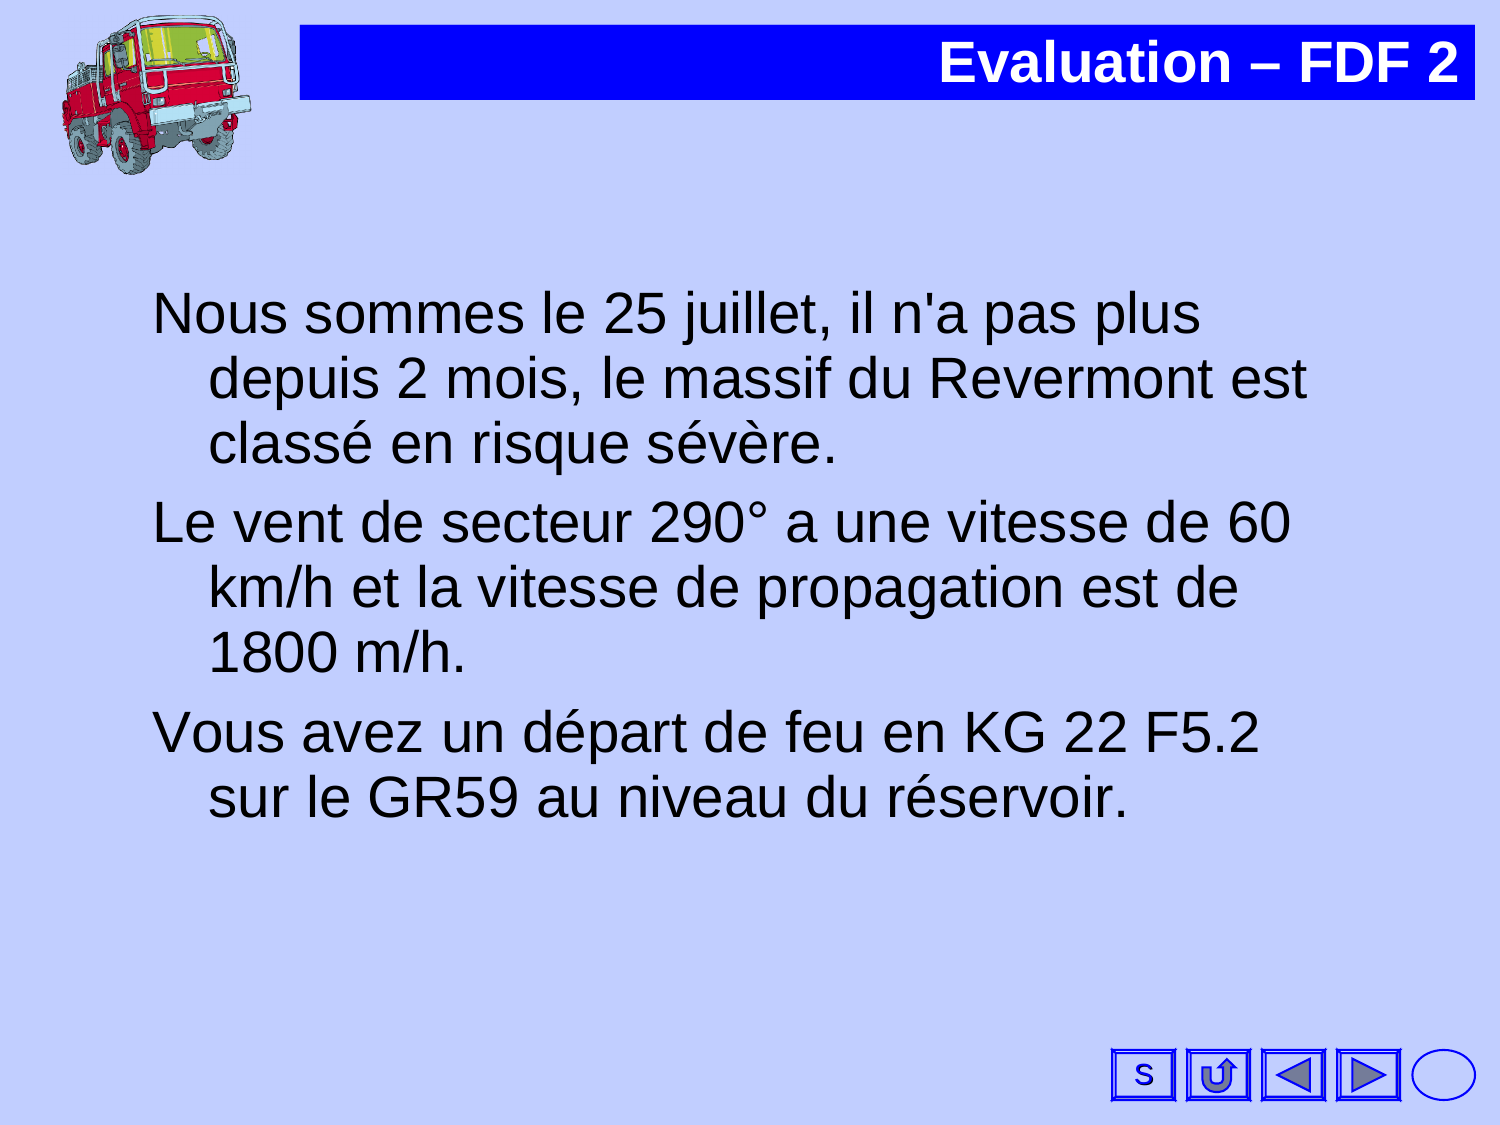

Evaluation – FDF 2
# Nous sommes le 25 juillet, il n'a pas plus depuis 2 mois, le massif du Revermont est classé en risque sévère.
Le vent de secteur 290° a une vitesse de 60 km/h et la vitesse de propagation est de 1800 m/h.
Vous avez un départ de feu en KG 22 F5.2 sur le GR59 au niveau du réservoir.